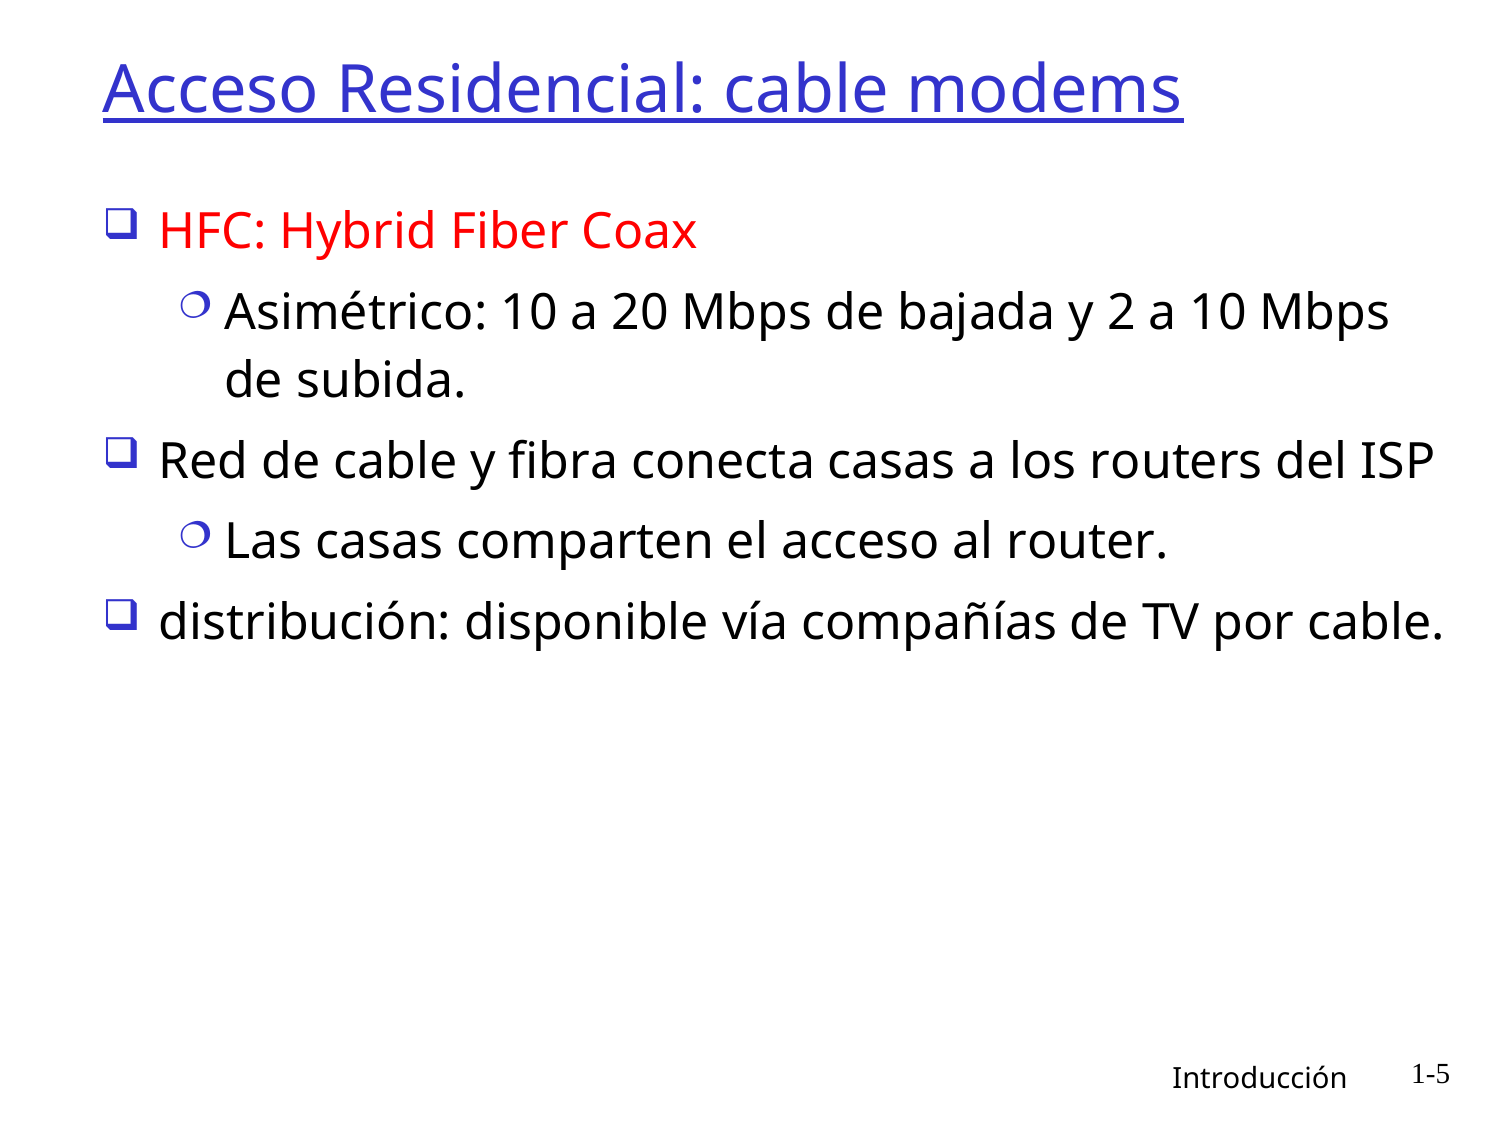

# Acceso Residencial: cable modems
HFC: Hybrid Fiber Coax
Asimétrico: 10 a 20 Mbps de bajada y 2 a 10 Mbps de subida.
Red de cable y fibra conecta casas a los routers del ISP
Las casas comparten el acceso al router.
distribución: disponible vía compañías de TV por cable.
ELO322
Introducción
5